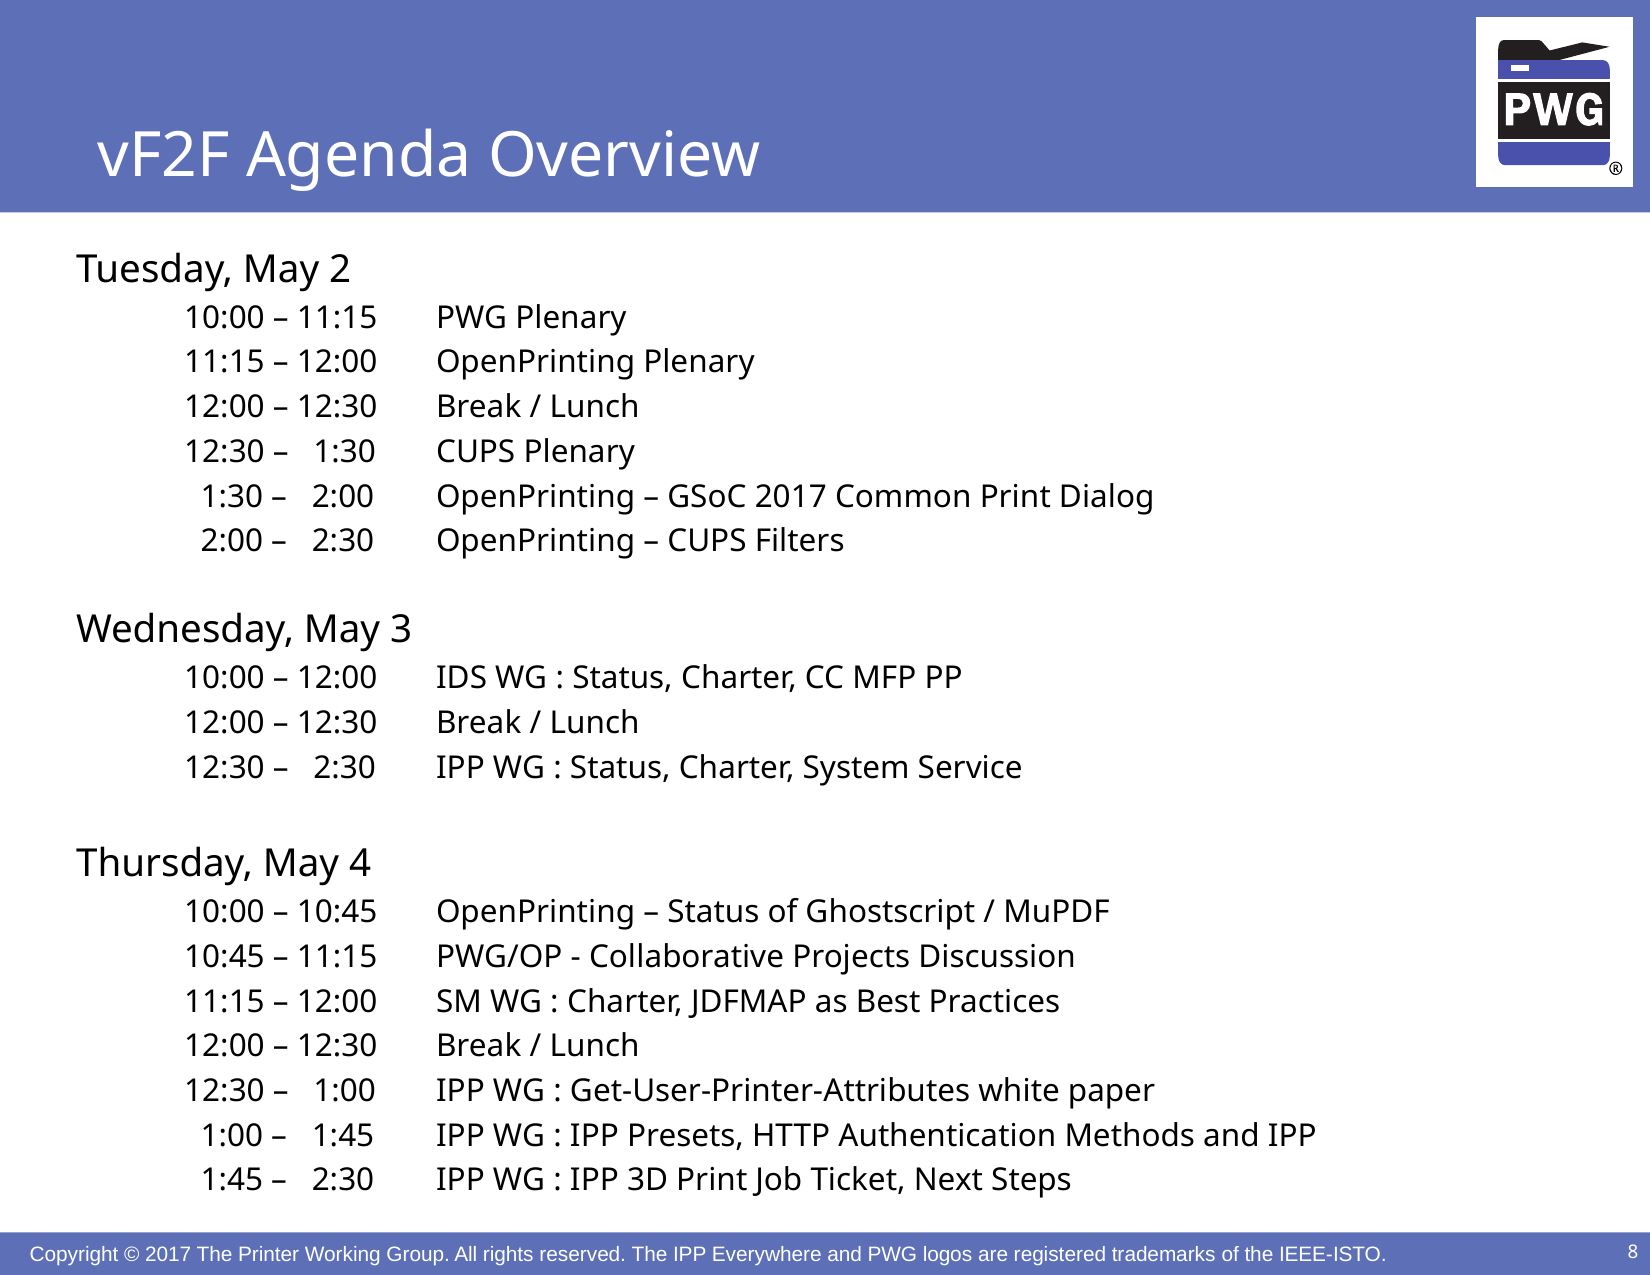

# vF2F Agenda Overview
Tuesday, May 2
10:00 – 11:15		PWG Plenary
11:15 – 12:00 		OpenPrinting Plenary
12:00 – 12:30		Break / Lunch
12:30 – 1:30		CUPS Plenary
 1:30 – 2:00		OpenPrinting – GSoC 2017 Common Print Dialog
 2:00 – 2:30		OpenPrinting – CUPS Filters
Wednesday, May 3
10:00 – 12:00		IDS WG : Status, Charter, CC MFP PP
12:00 – 12:30		Break / Lunch
12:30 – 2:30 		IPP WG : Status, Charter, System Service
Thursday, May 4
10:00 – 10:45		OpenPrinting – Status of Ghostscript / MuPDF
10:45 – 11:15		PWG/OP - Collaborative Projects Discussion
11:15 – 12:00 	SM WG : Charter, JDFMAP as Best Practices
12:00 – 12:30		Break / Lunch
12:30 – 1:00	IPP WG : Get-User-Printer-Attributes white paper
 1:00 – 1:45	IPP WG : IPP Presets, HTTP Authentication Methods and IPP
 1:45 – 2:30	IPP WG : IPP 3D Print Job Ticket, Next Steps